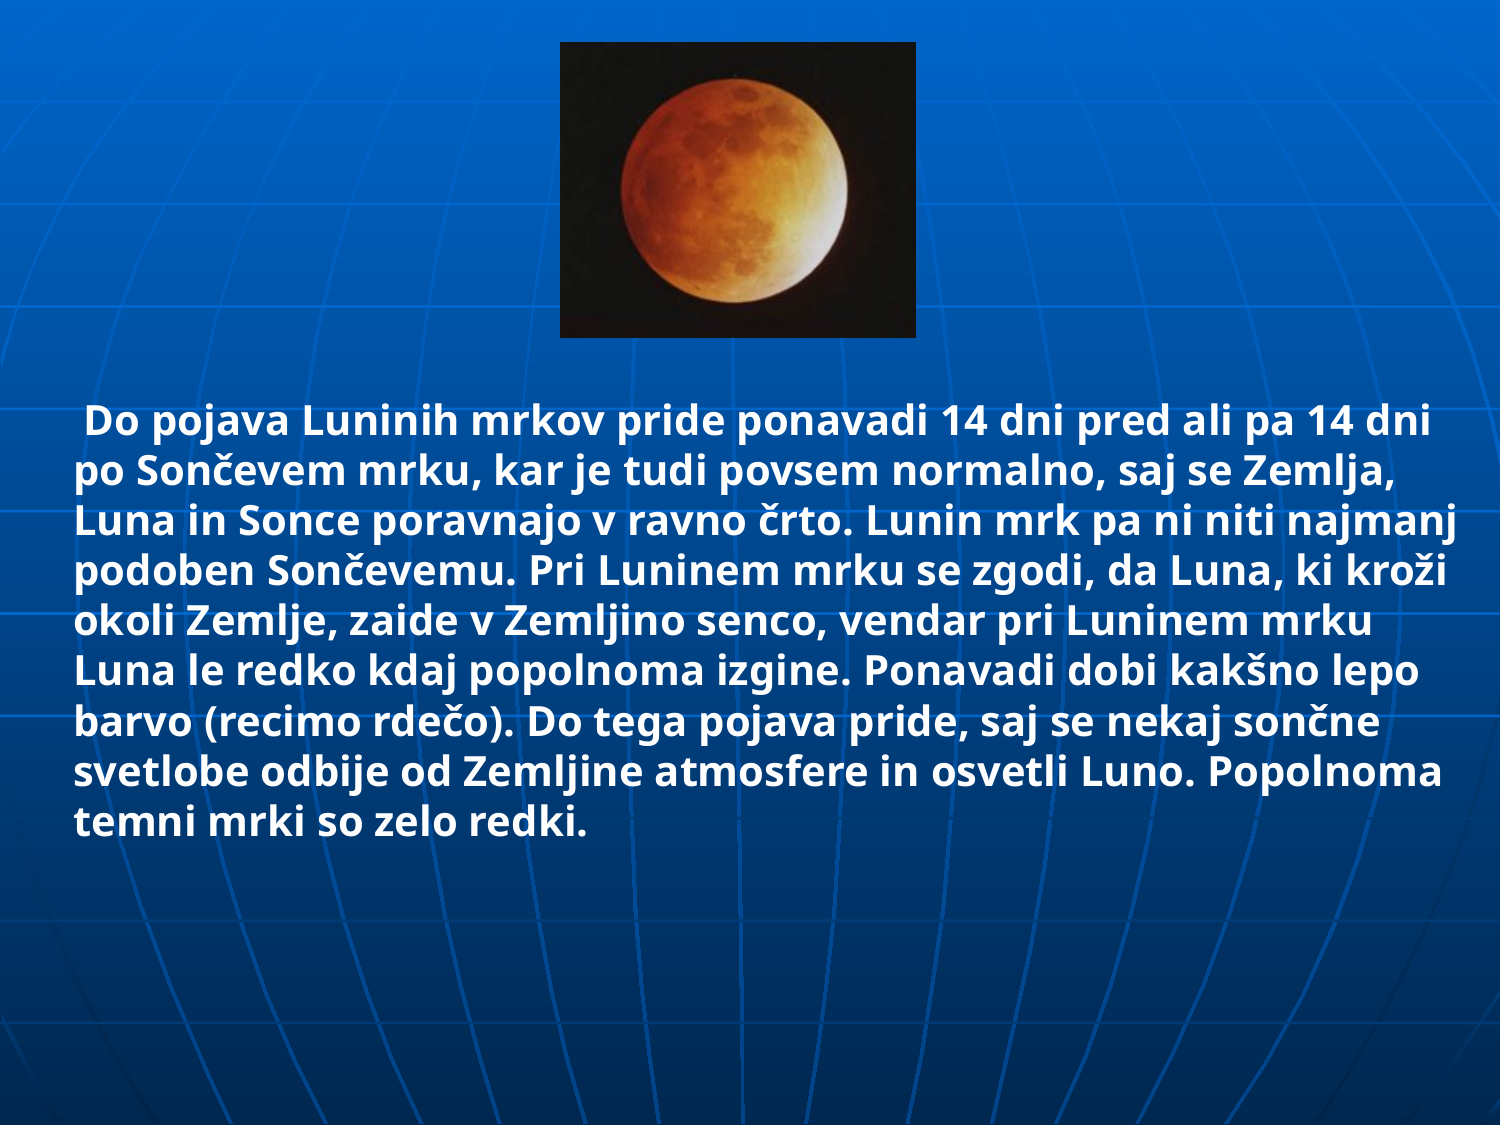

Do pojava Luninih mrkov pride ponavadi 14 dni pred ali pa 14 dni po Sončevem mrku, kar je tudi povsem normalno, saj se Zemlja, Luna in Sonce poravnajo v ravno črto. Lunin mrk pa ni niti najmanj podoben Sončevemu. Pri Luninem mrku se zgodi, da Luna, ki kroži okoli Zemlje, zaide v Zemljino senco, vendar pri Luninem mrku Luna le redko kdaj popolnoma izgine. Ponavadi dobi kakšno lepo barvo (recimo rdečo). Do tega pojava pride, saj se nekaj sončne svetlobe odbije od Zemljine atmosfere in osvetli Luno. Popolnoma temni mrki so zelo redki.